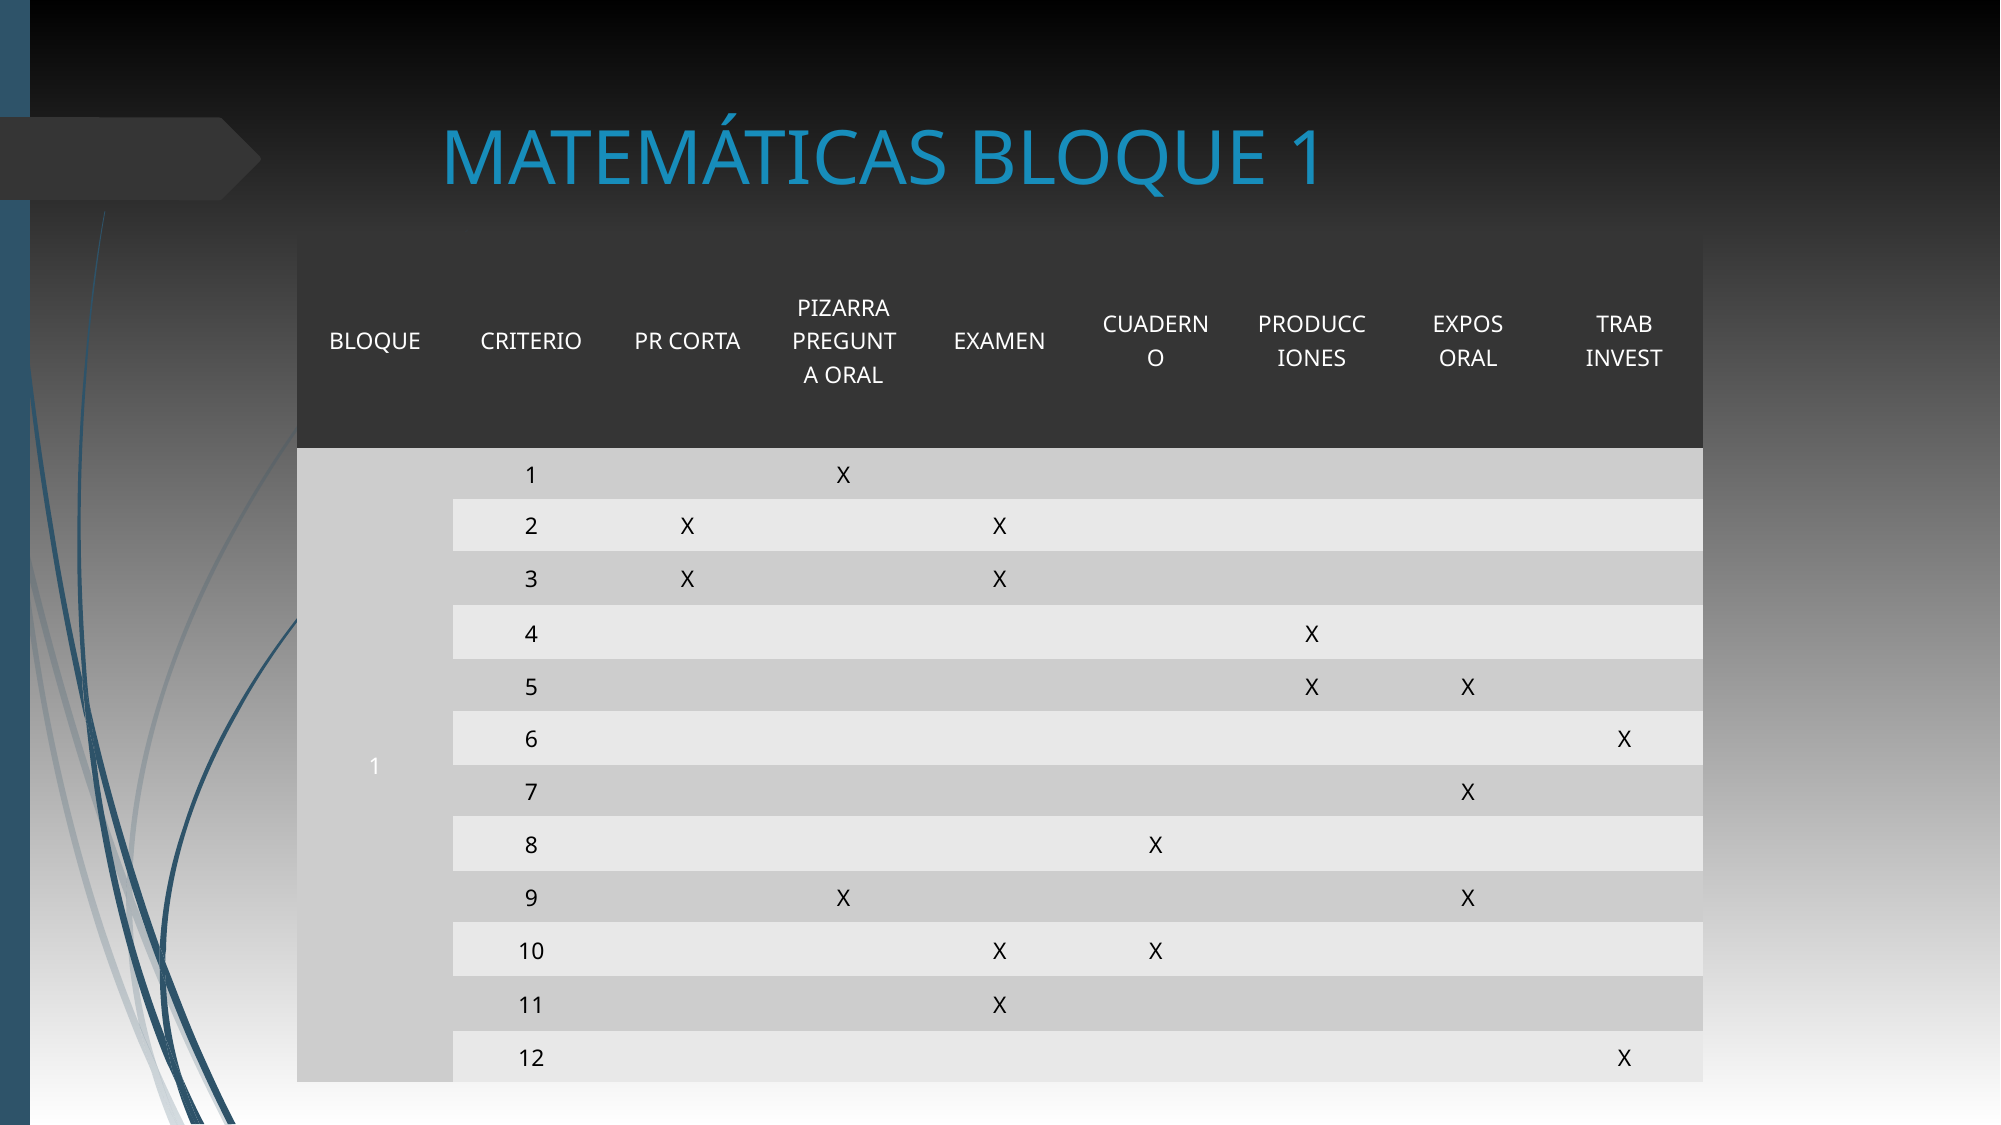

# MATEMÁTICAS BLOQUE 1
| BLOQUE | CRITERIO | PR CORTA | PIZARRA PREGUNTA ORAL | EXAMEN | CUADERNO | PRODUCCIONES | EXPOS ORAL | TRAB INVEST |
| --- | --- | --- | --- | --- | --- | --- | --- | --- |
| 1 | 1 | | X | | | | | |
| | 2 | X | | X | | | | |
| | 3 | X | | X | | | | |
| | 4 | | | | | X | | |
| | 5 | | | | | X | X | |
| | 6 | | | | | | | X |
| | 7 | | | | | | X | |
| | 8 | | | | X | | | |
| | 9 | | X | | | | X | |
| | 10 | | | X | X | | | |
| | 11 | | | X | | | | |
| | 12 | | | | | | | X |